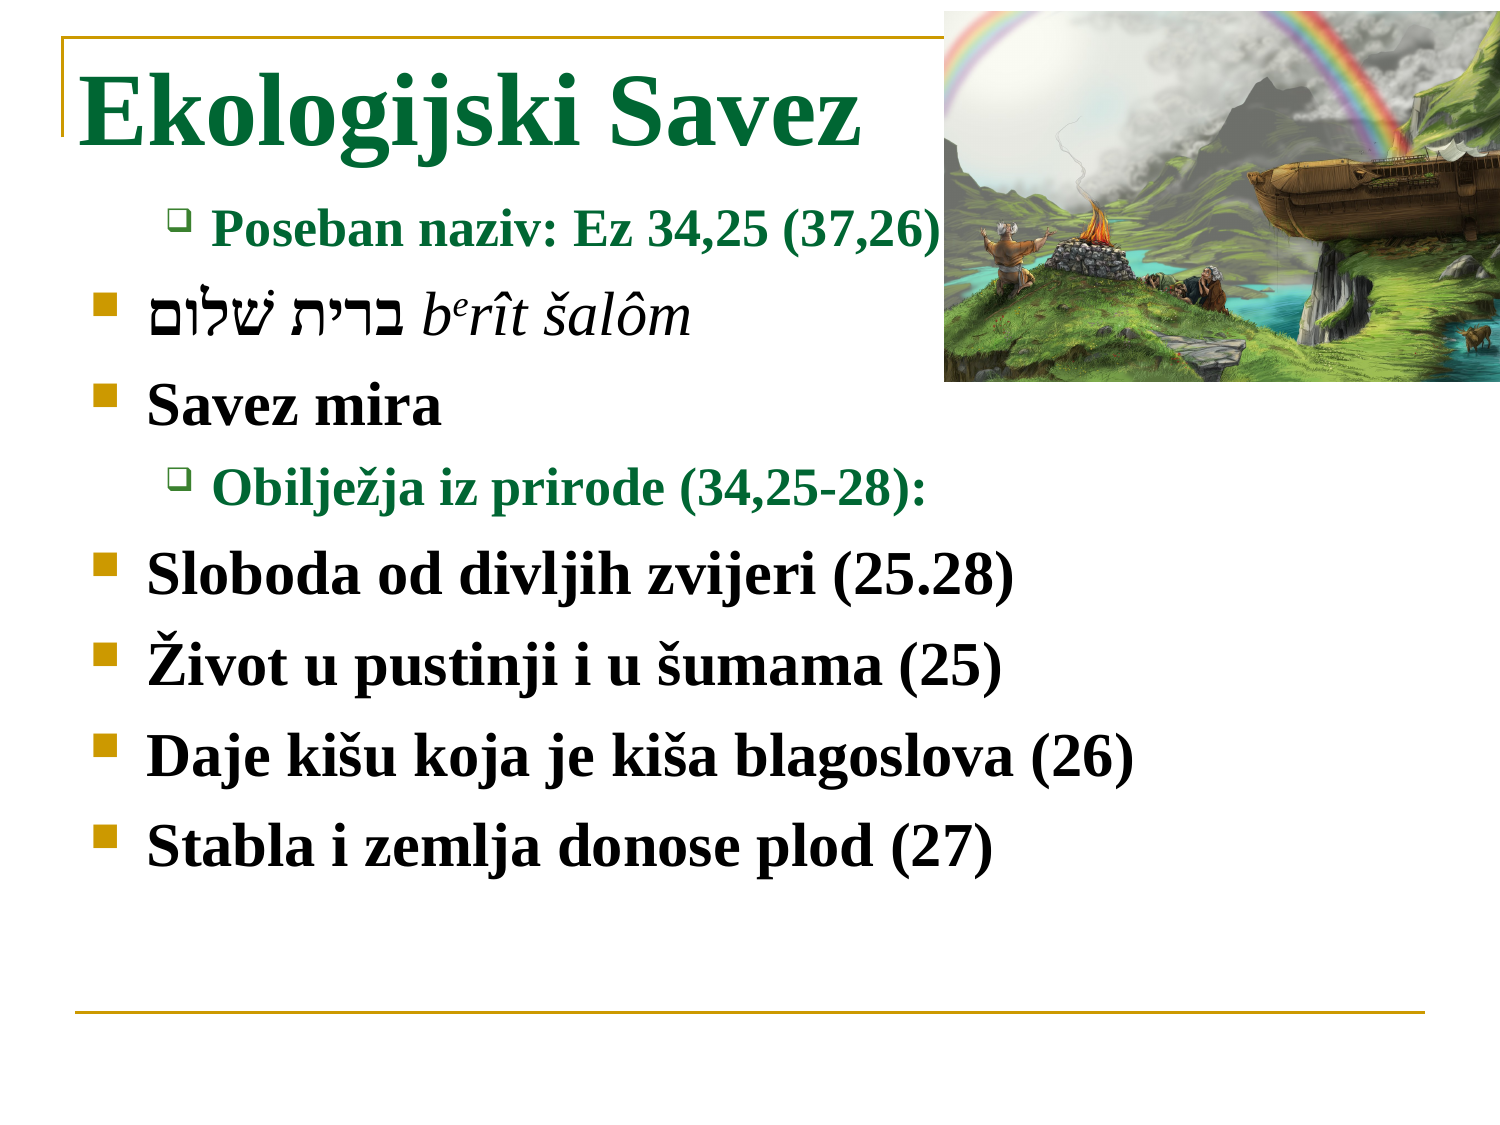

# Ekologijski Savez
Poseban naziv: Ez 34,25 (37,26)
ברית שׁלום berît šalôm
Savez mira
Obilježja iz prirode (34,25-28):
Sloboda od divljih zvijeri (25.28)
Život u pustinji i u šumama (25)
Daje kišu koja je kiša blagoslova (26)
Stabla i zemlja donose plod (27)